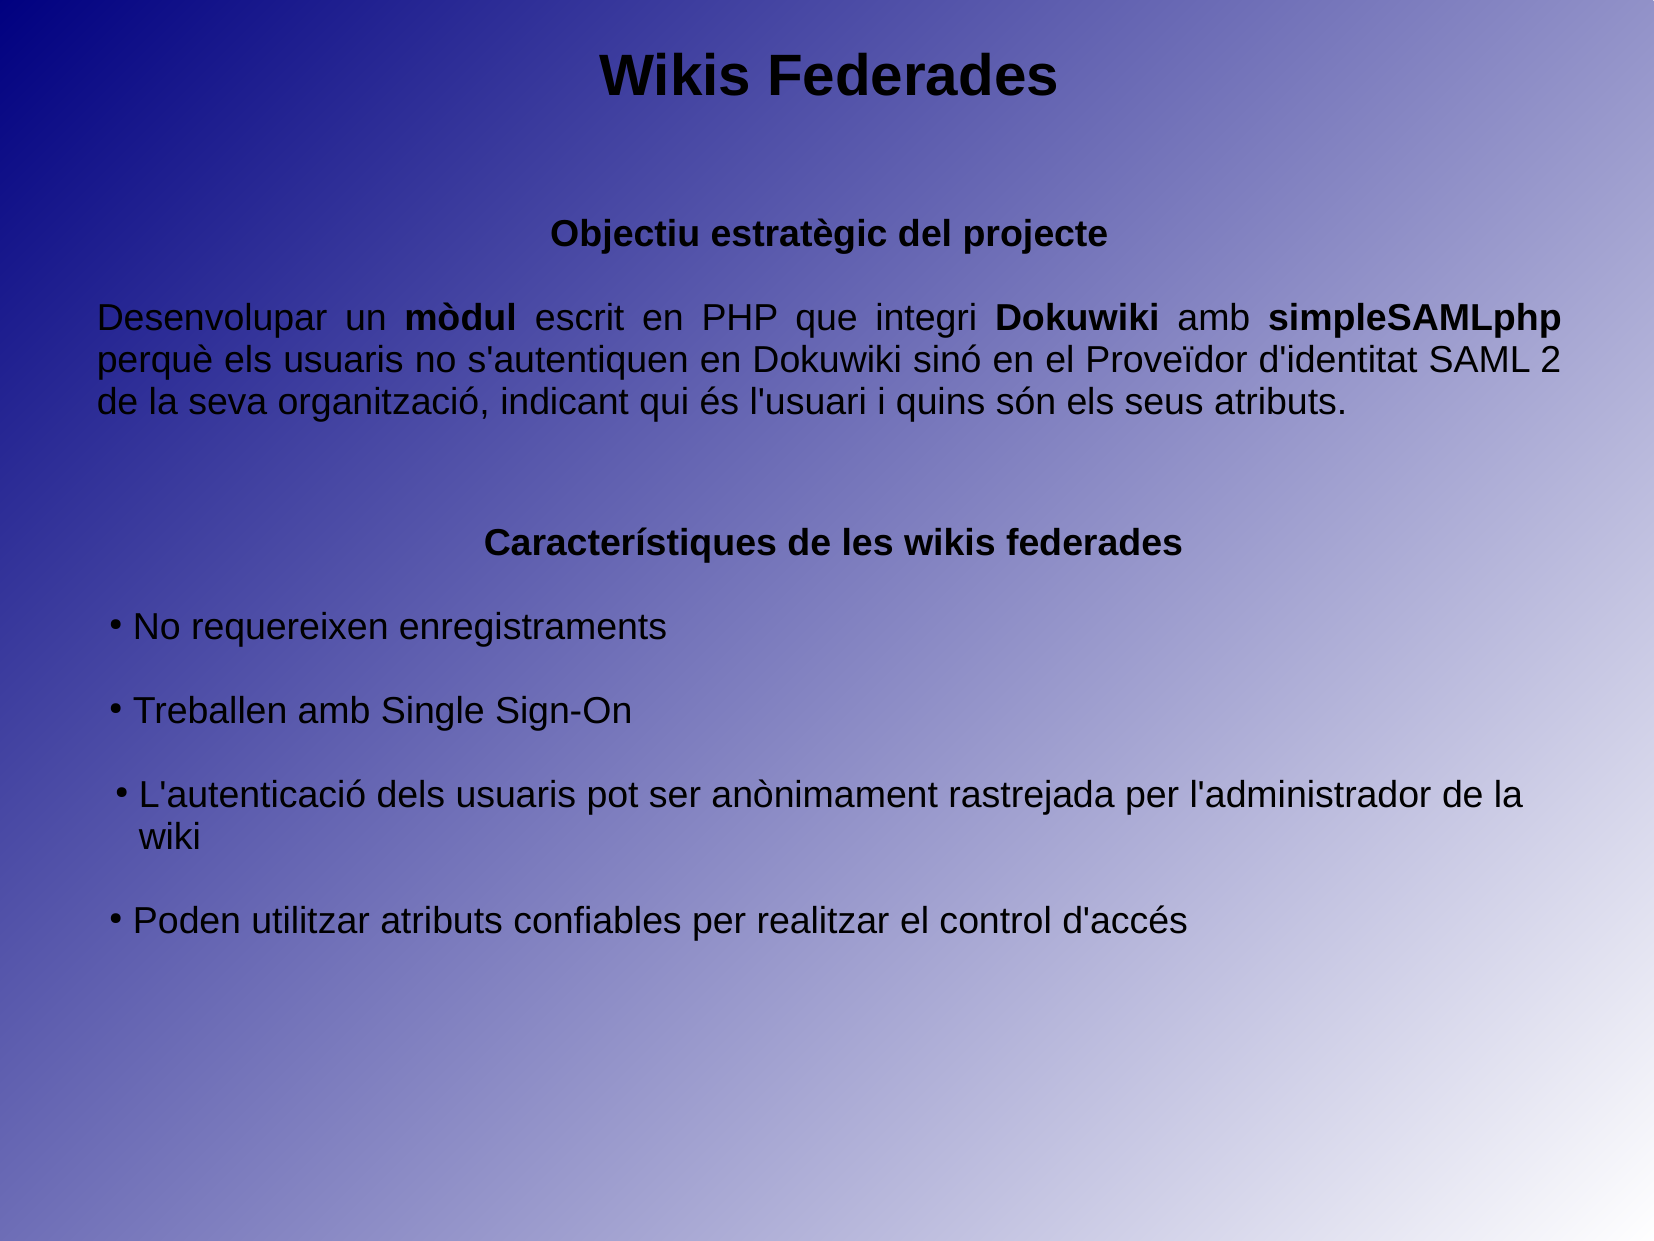

Wikis Federades
Objectiu estratègic del projecte
Desenvolupar un mòdul escrit en PHP que integri Dokuwiki amb simpleSAMLphp perquè els usuaris no s'autentiquen en Dokuwiki sinó en el Proveïdor d'identitat SAML 2 de la seva organització, indicant qui és l'usuari i quins són els seus atributs.
Característiques de les wikis federades
 No requereixen enregistraments
 Treballen amb Single Sign-On
 L'autenticació dels usuaris pot ser anònimament rastrejada per l'administrador de la wiki
 Poden utilitzar atributs confiables per realitzar el control d'accés